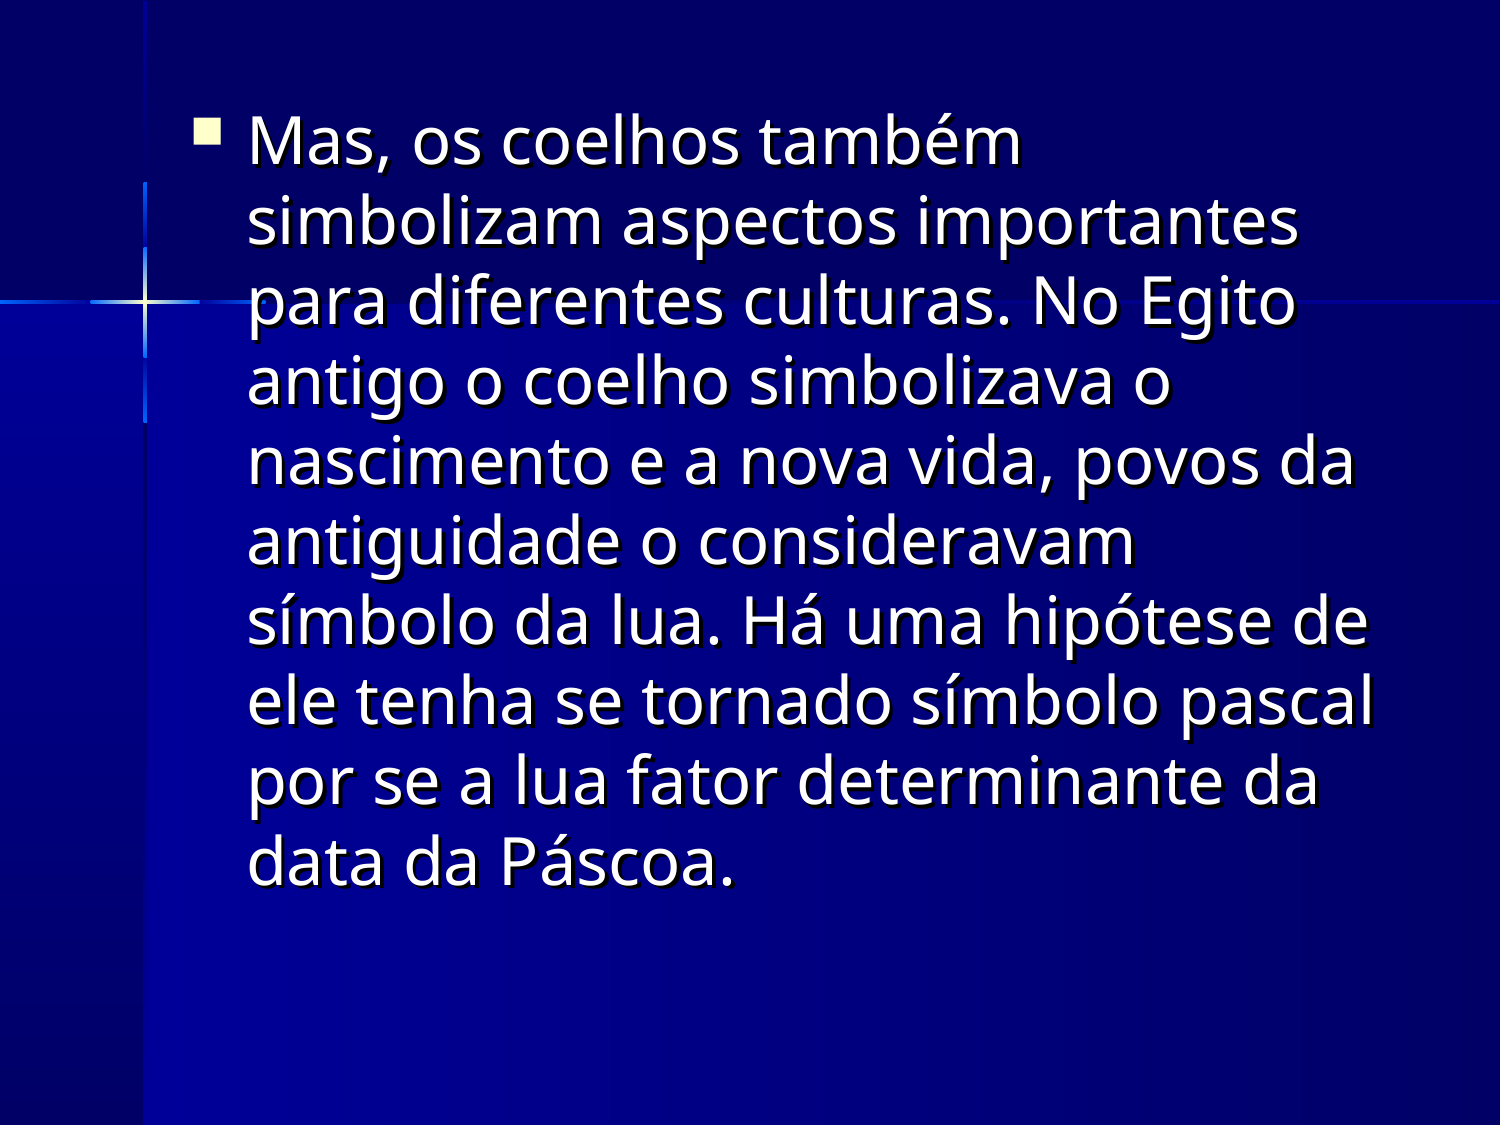

# Mas, os coelhos também simbolizam aspectos importantes para diferentes culturas. No Egito antigo o coelho simbolizava o nascimento e a nova vida, povos da antiguidade o consideravam símbolo da lua. Há uma hipótese de ele tenha se tornado símbolo pascal por se a lua fator determinante da data da Páscoa.